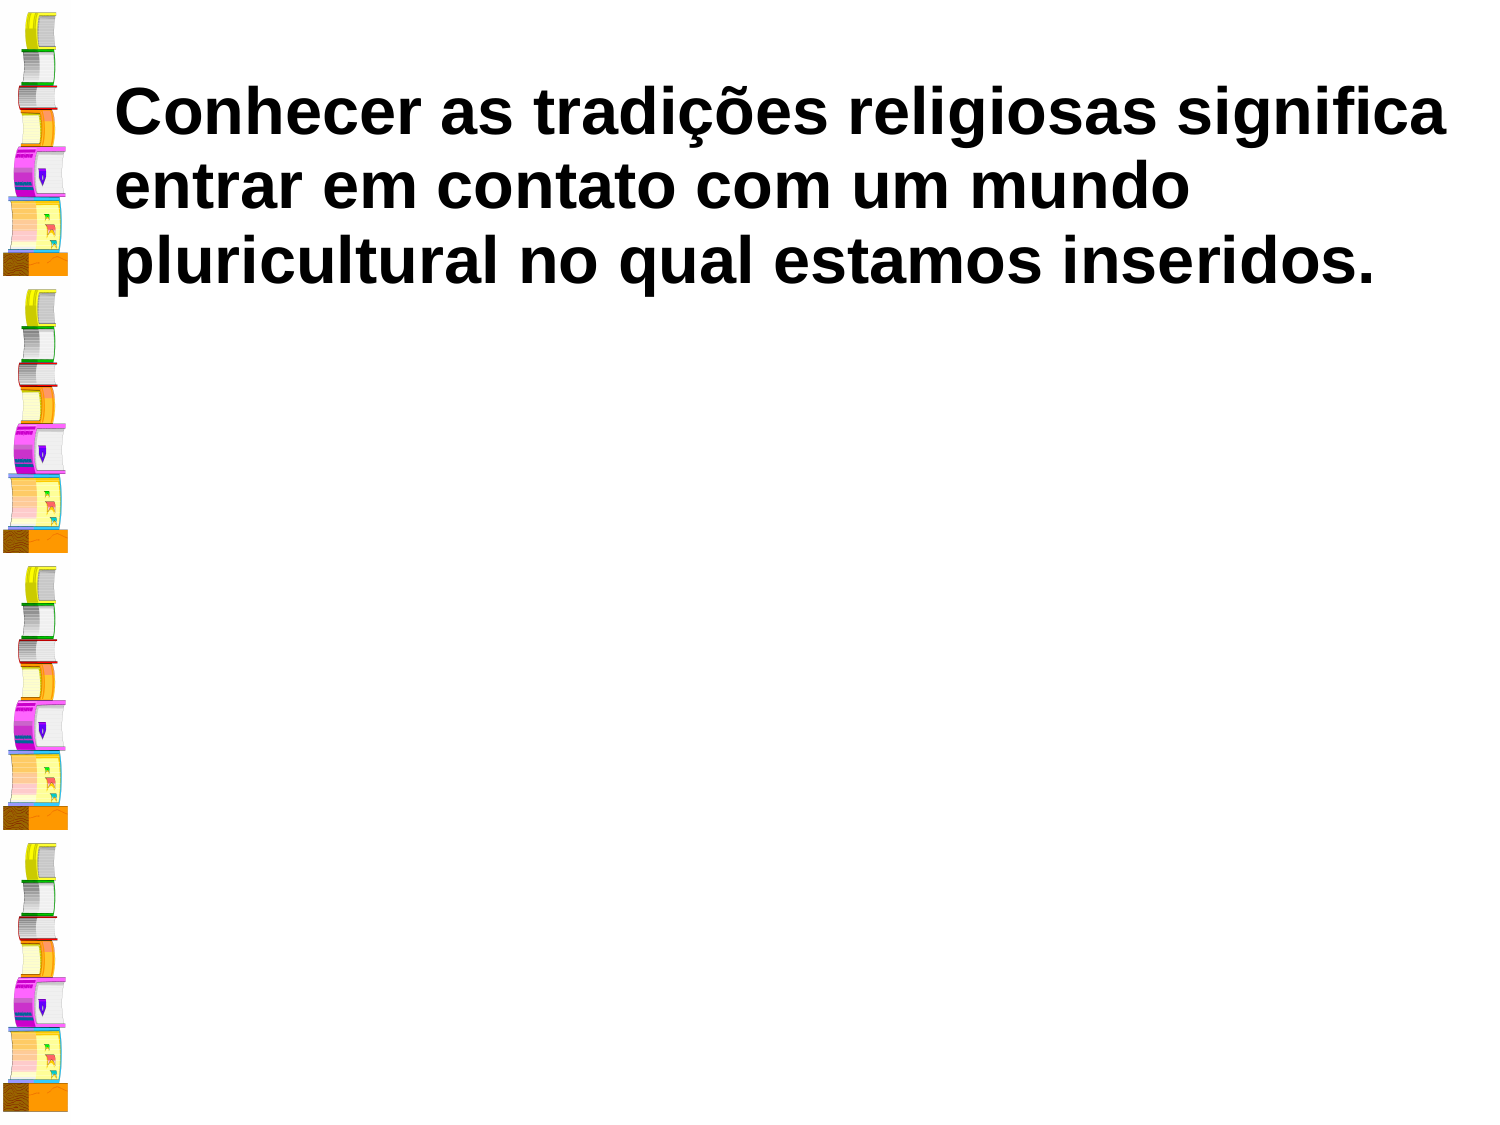

Conhecer as tradições religiosas significa entrar em contato com um mundo pluricultural no qual estamos inseridos.